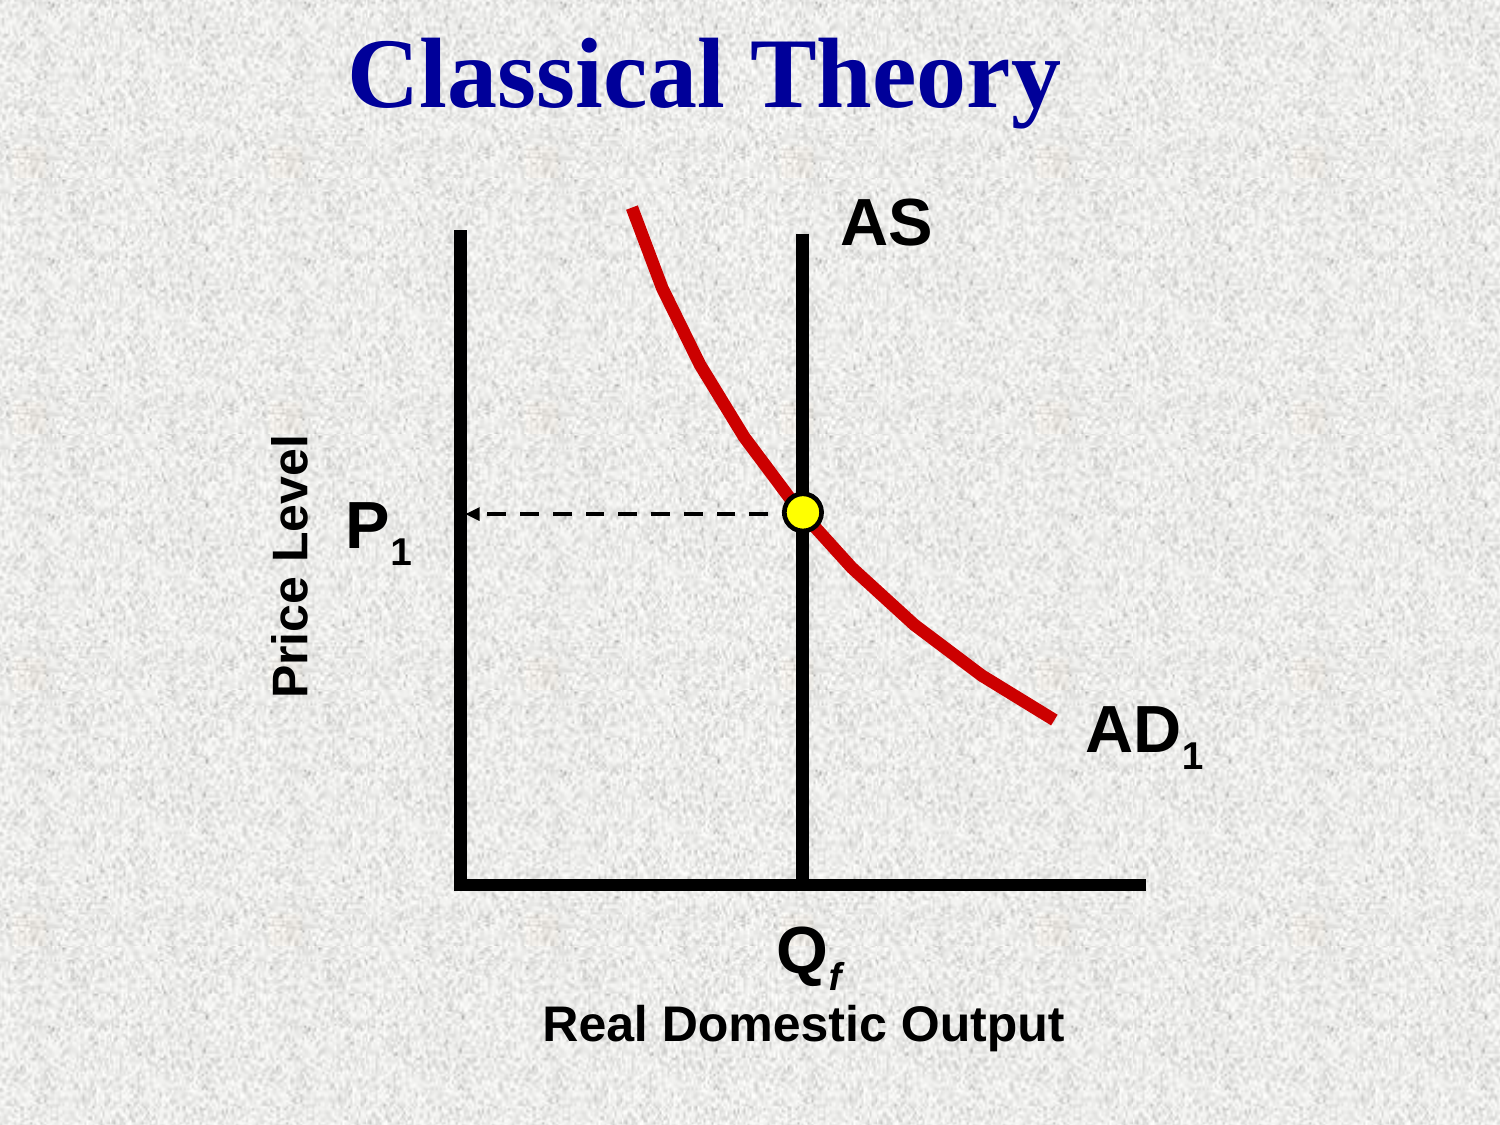

Classical Theory
AS
P1
Price Level
AD1
Qf
Real Domestic Output